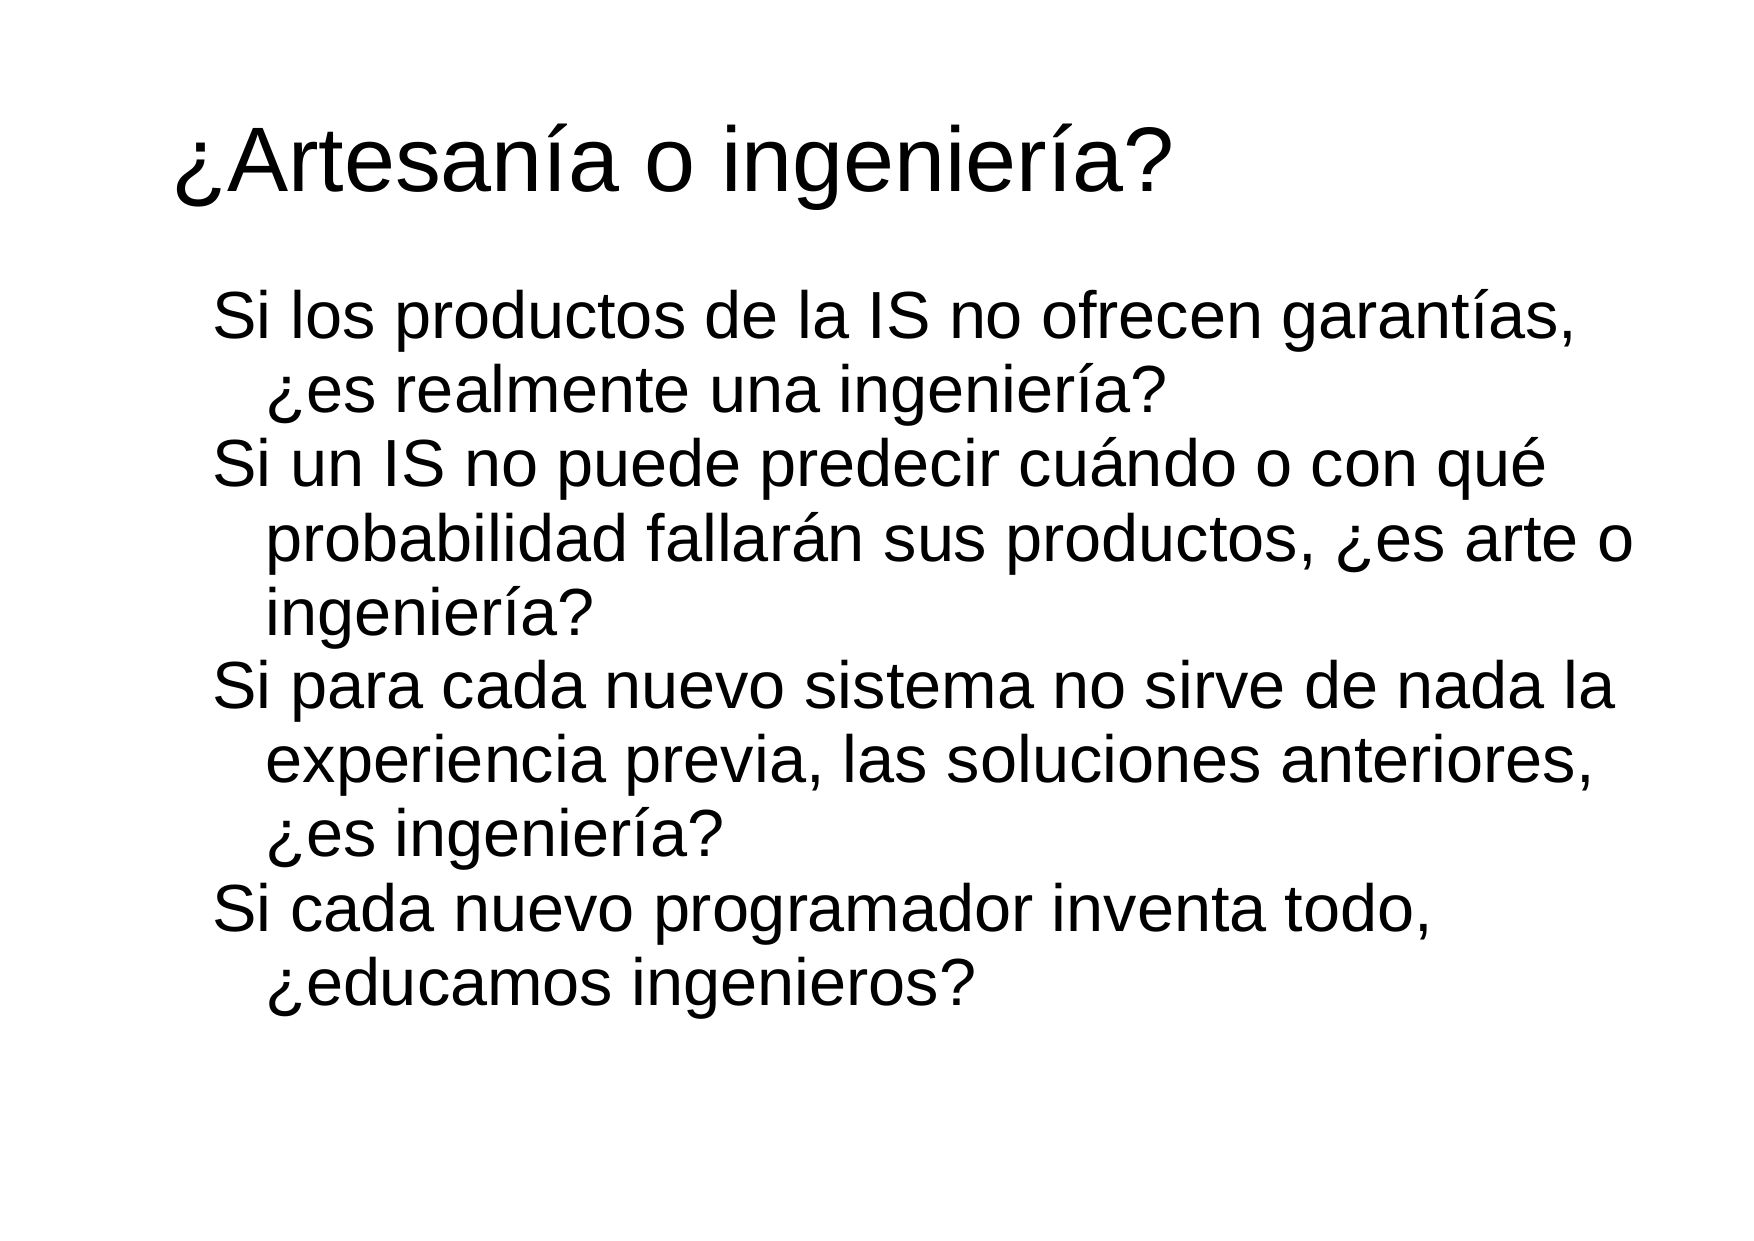

# ¿Artesanía o ingeniería?
Si los productos de la IS no ofrecen garantías, ¿es realmente una ingeniería?
Si un IS no puede predecir cuándo o con qué probabilidad fallarán sus productos, ¿es arte o ingeniería?
Si para cada nuevo sistema no sirve de nada la experiencia previa, las soluciones anteriores, ¿es ingeniería?
Si cada nuevo programador inventa todo, ¿educamos ingenieros?